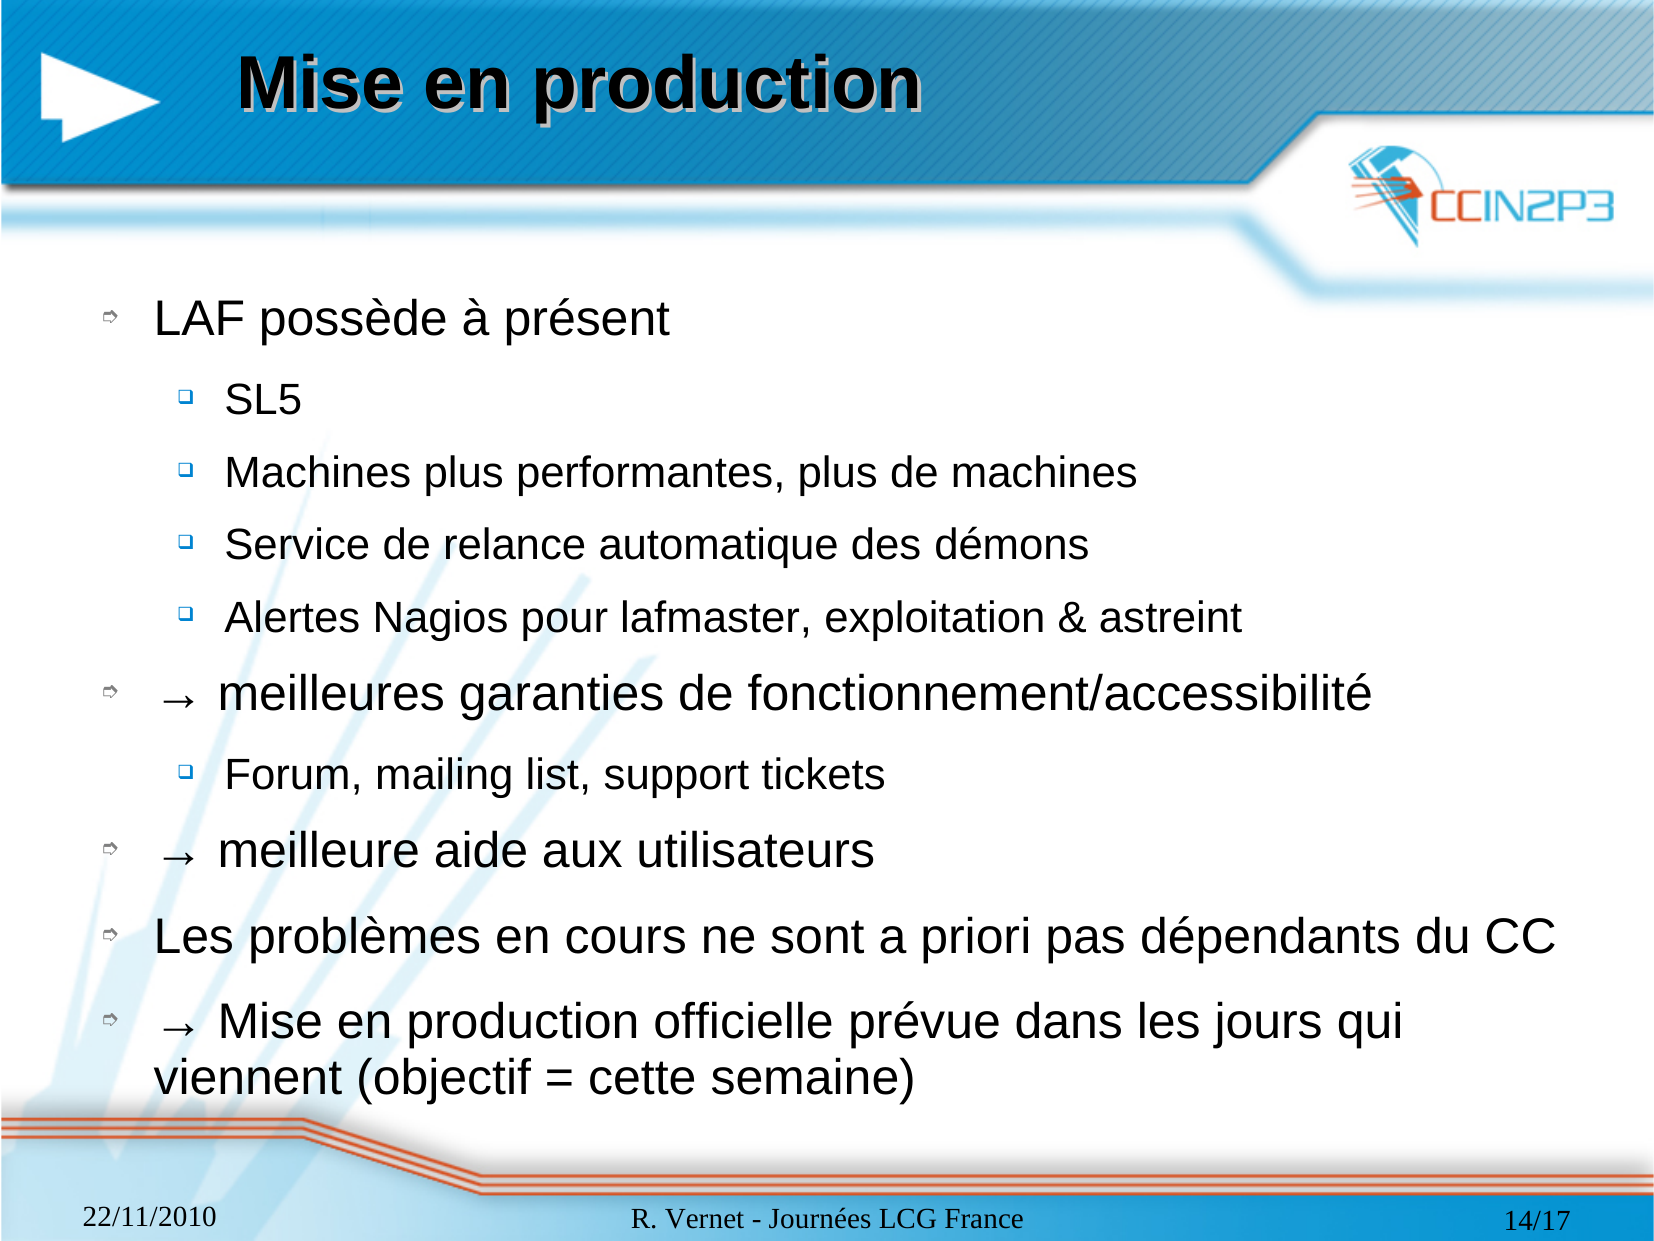

# Mise en production
LAF possède à présent
SL5
Machines plus performantes, plus de machines
Service de relance automatique des démons
Alertes Nagios pour lafmaster, exploitation & astreint
→ meilleures garanties de fonctionnement/accessibilité
Forum, mailing list, support tickets
→ meilleure aide aux utilisateurs
Les problèmes en cours ne sont a priori pas dépendants du CC
→ Mise en production officielle prévue dans les jours qui viennent (objectif = cette semaine)
22/11/2010
R. Vernet - Journées LCG France
14